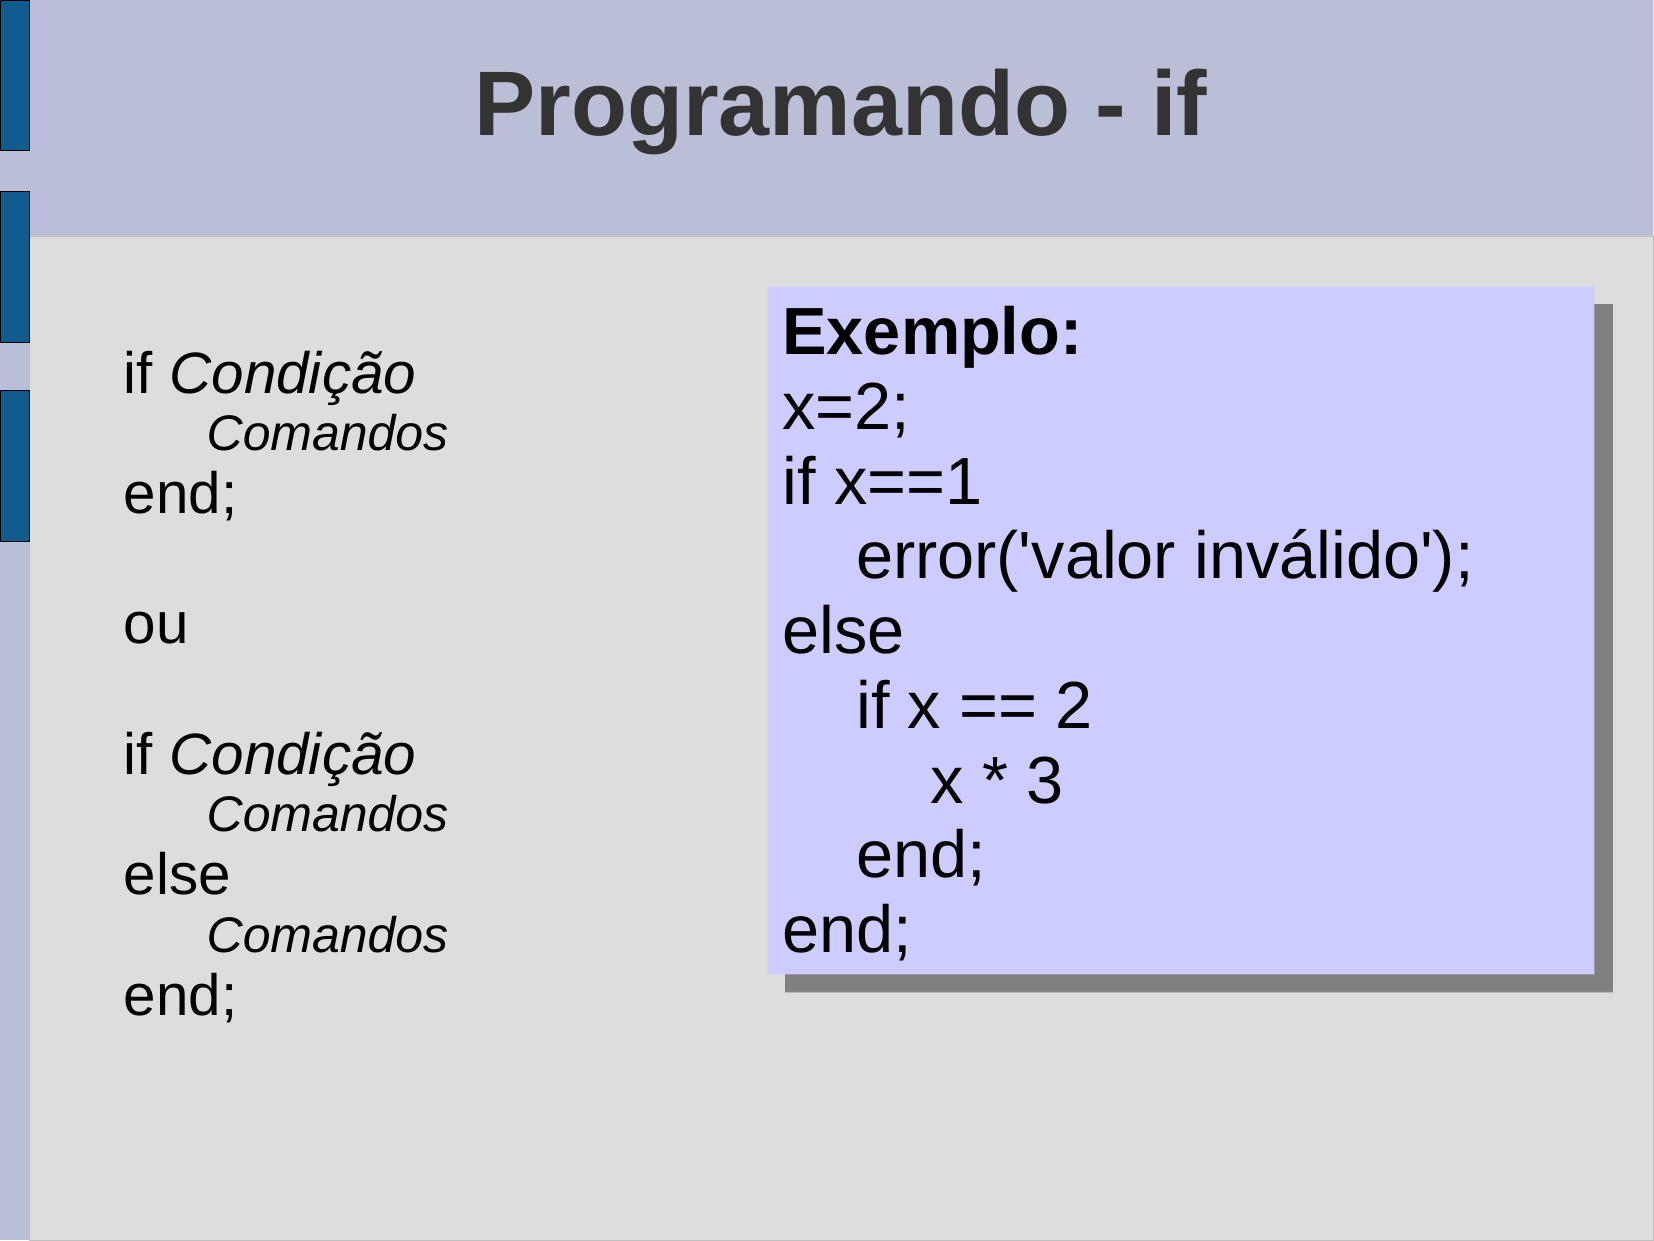

# Programando - if
if Condição
Comandos
end;
ou
if Condição
Comandos
else
Comandos
end;
Exemplo:
x=2;
if x==1
	error('valor inválido');
else
	if x == 2
		x * 3
 end;
end;